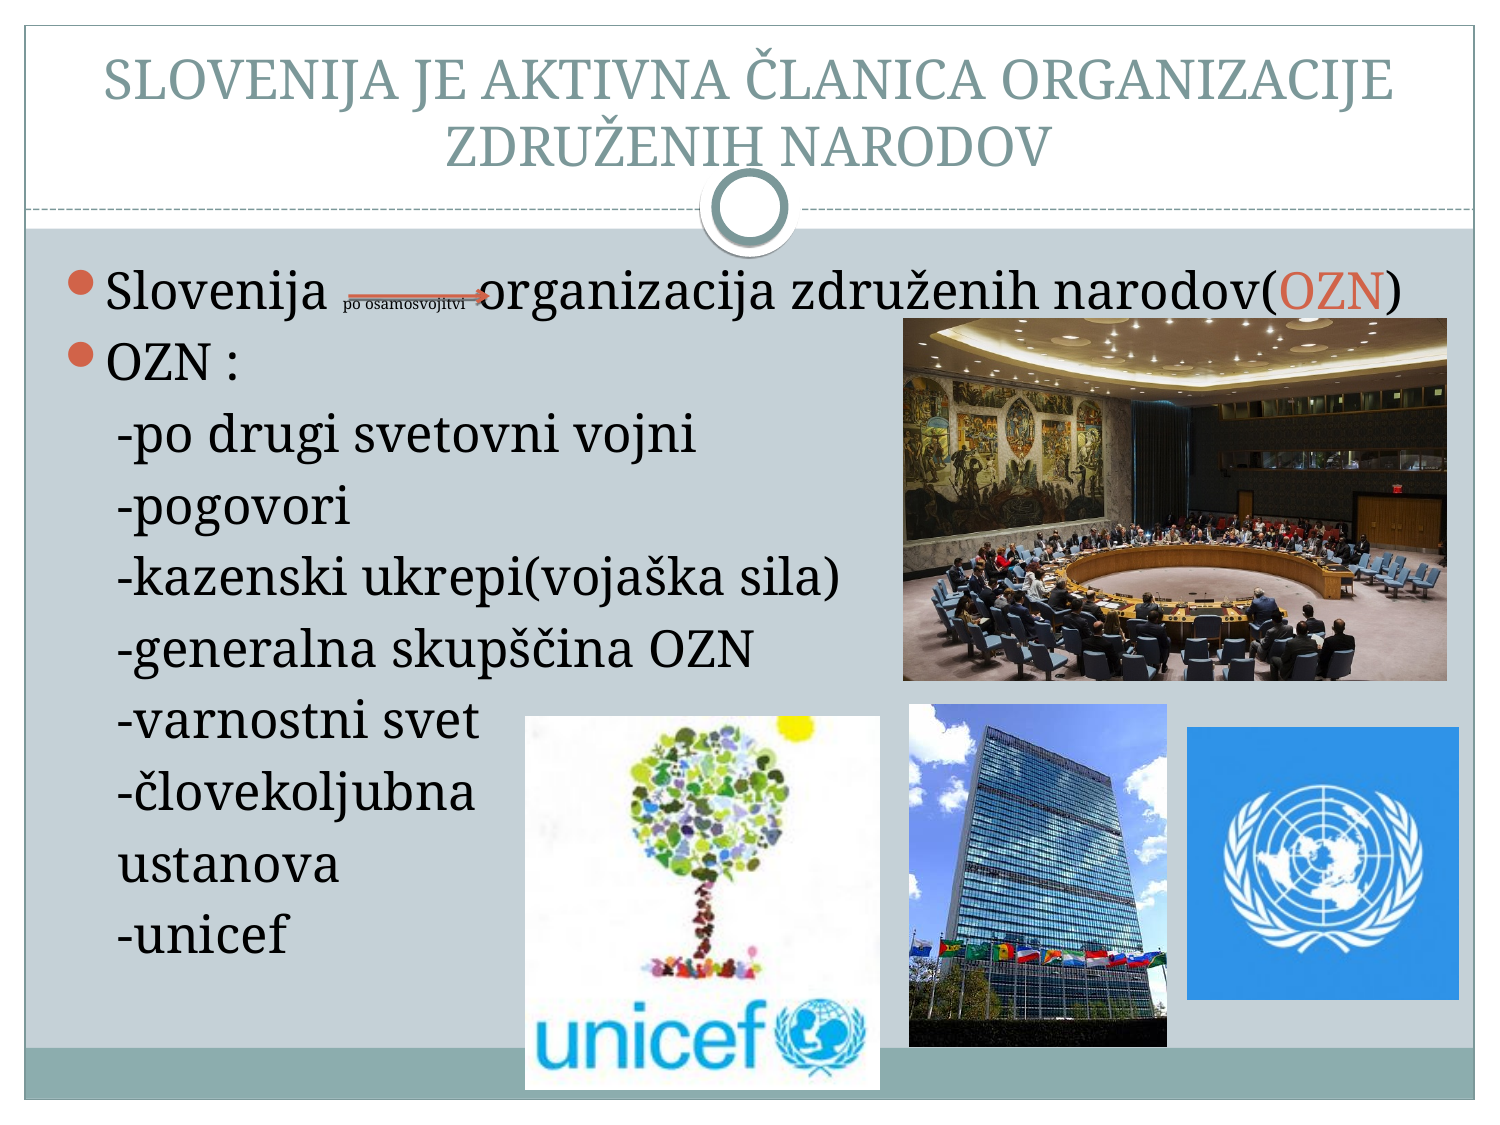

# SLOVENIJA JE AKTIVNA ČLANICA ORGANIZACIJE ZDRUŽENIH NARODOV
Slovenija po osamosvojitvi organizacija združenih narodov(OZN)
OZN :
 -po drugi svetovni vojni
 -pogovori
 -kazenski ukrepi(vojaška sila)
 -generalna skupščina OZN
 -varnostni svet
 -človekoljubna
 ustanova
 -unicef